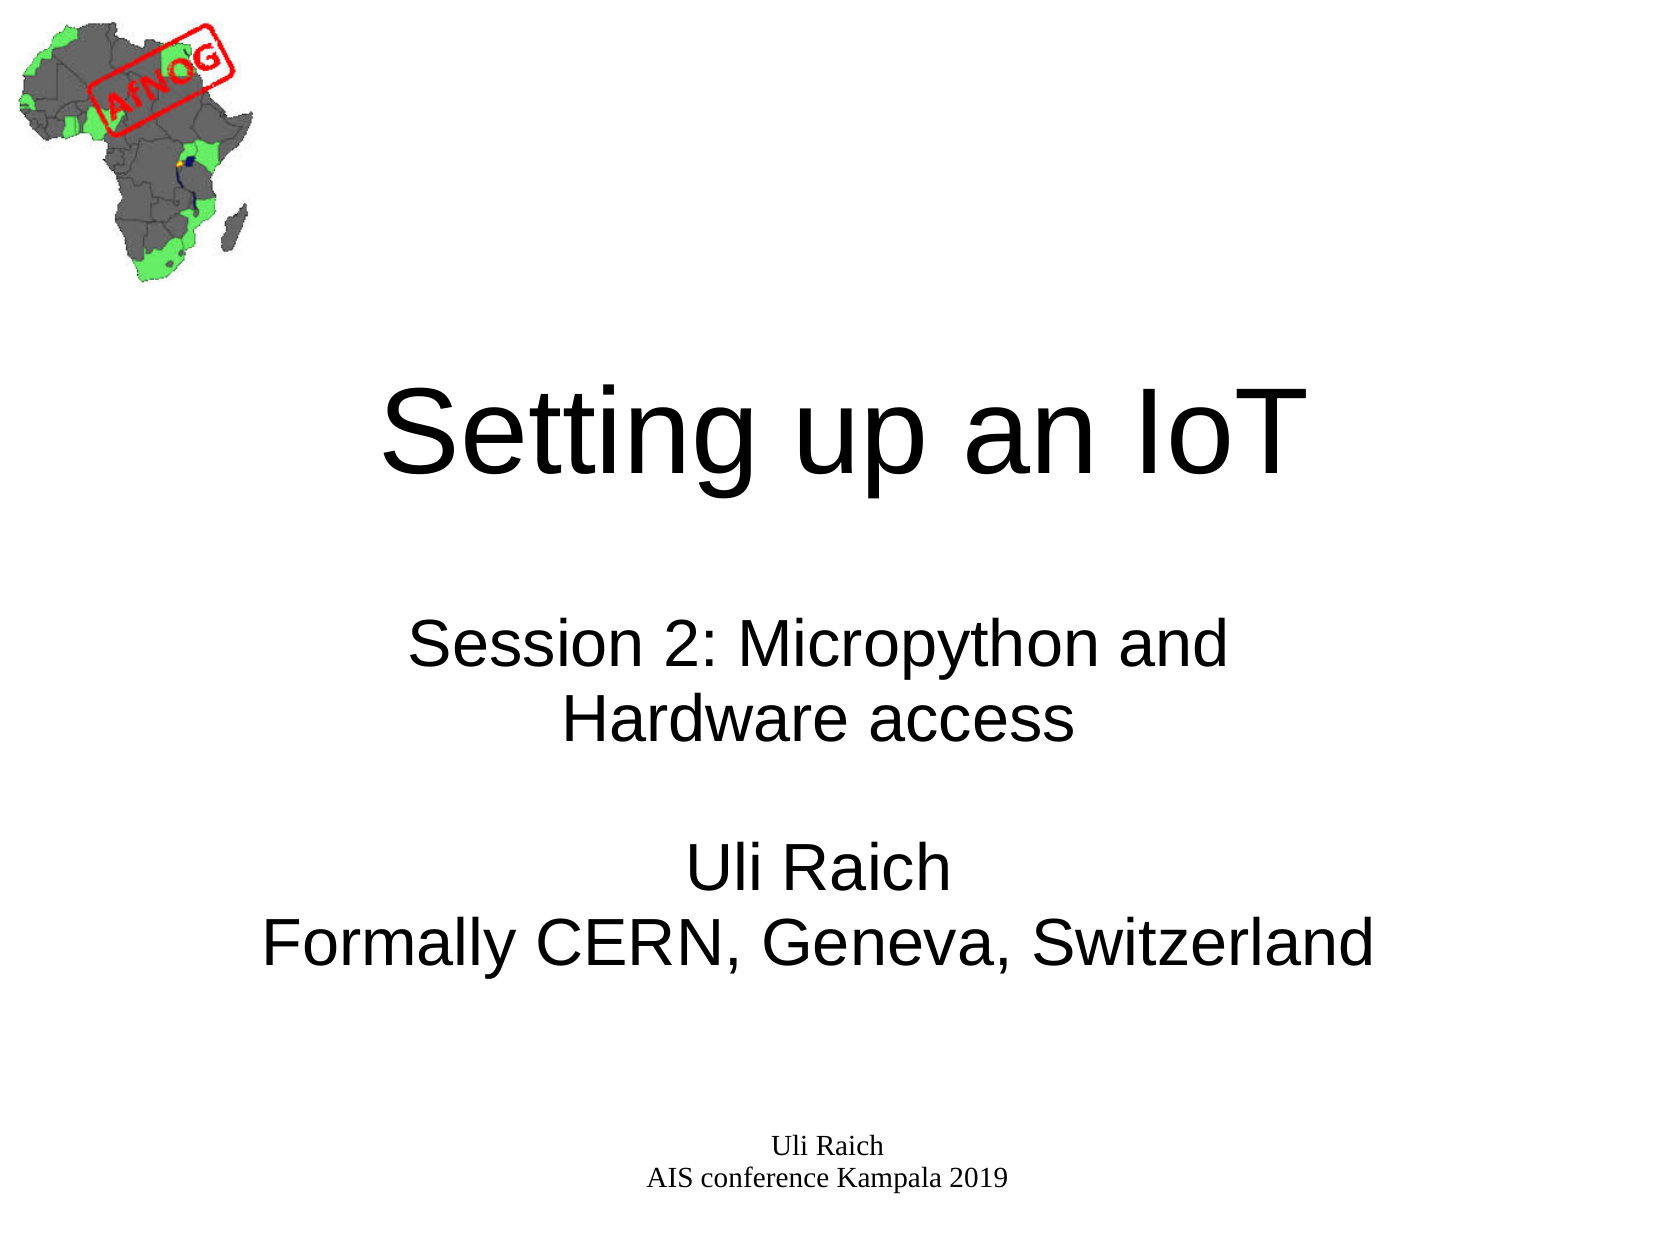

# Setting up an IoT
Session 2: Micropython and
Hardware access
Uli Raich
Formally CERN, Geneva, Switzerland